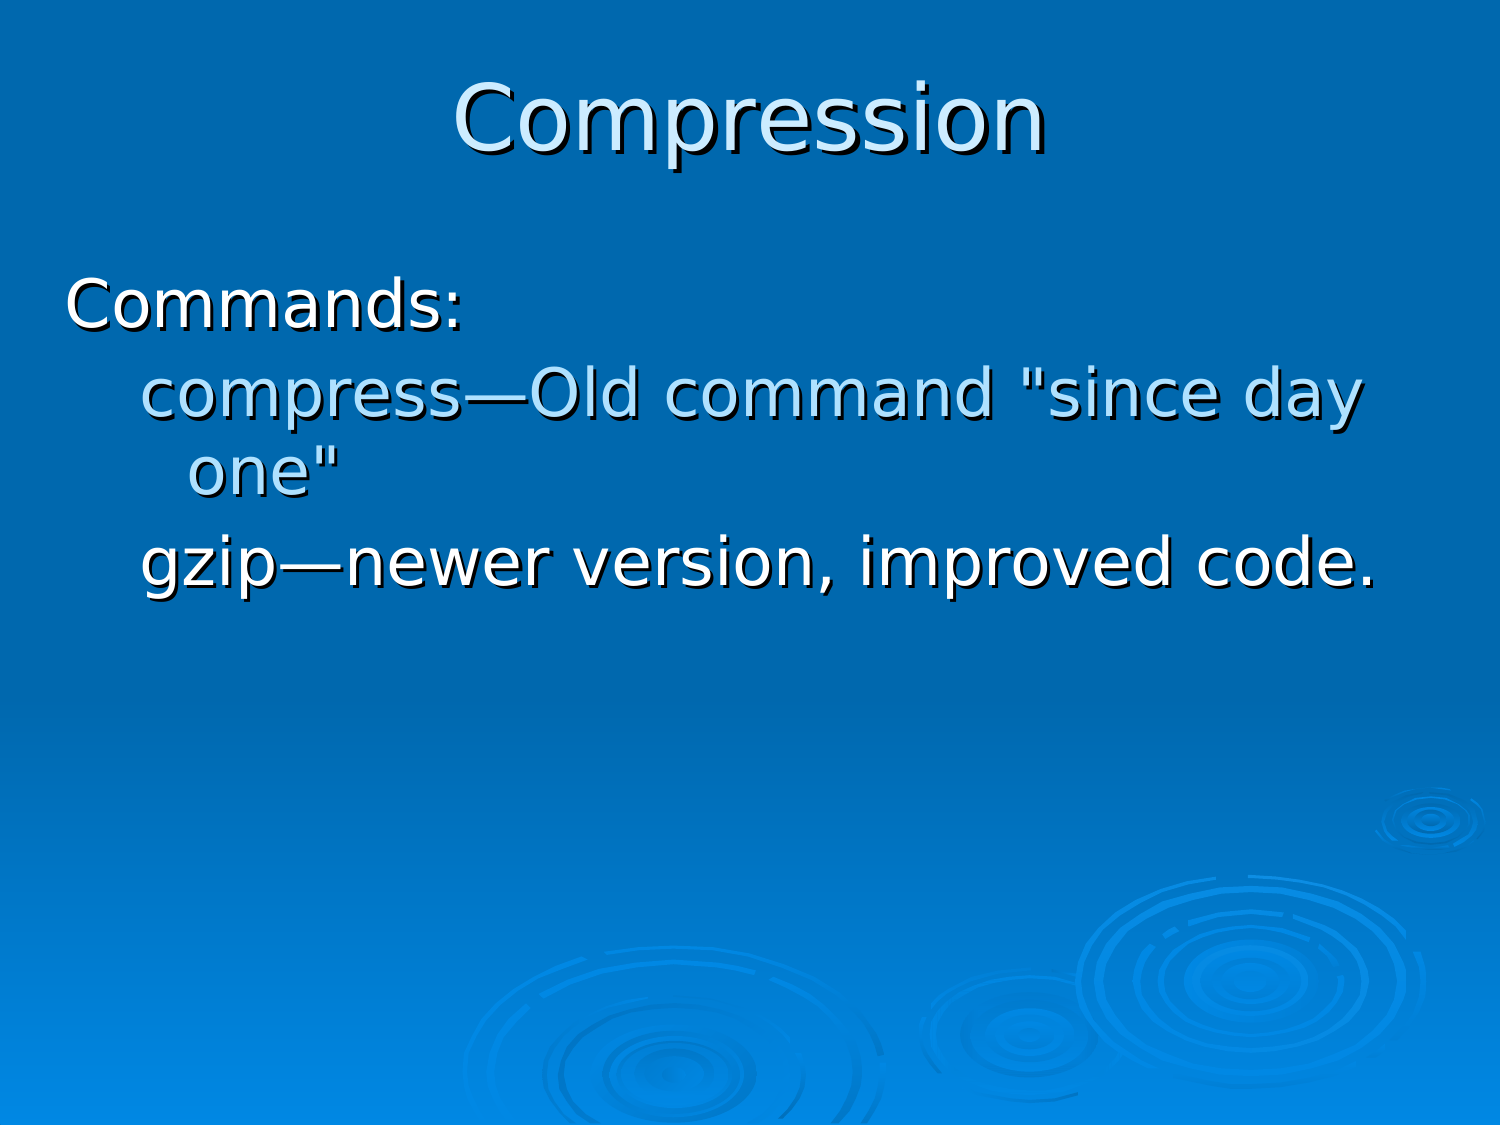

# Compression
Commands:
compress—Old command "since day one"
gzip—newer version, improved code.